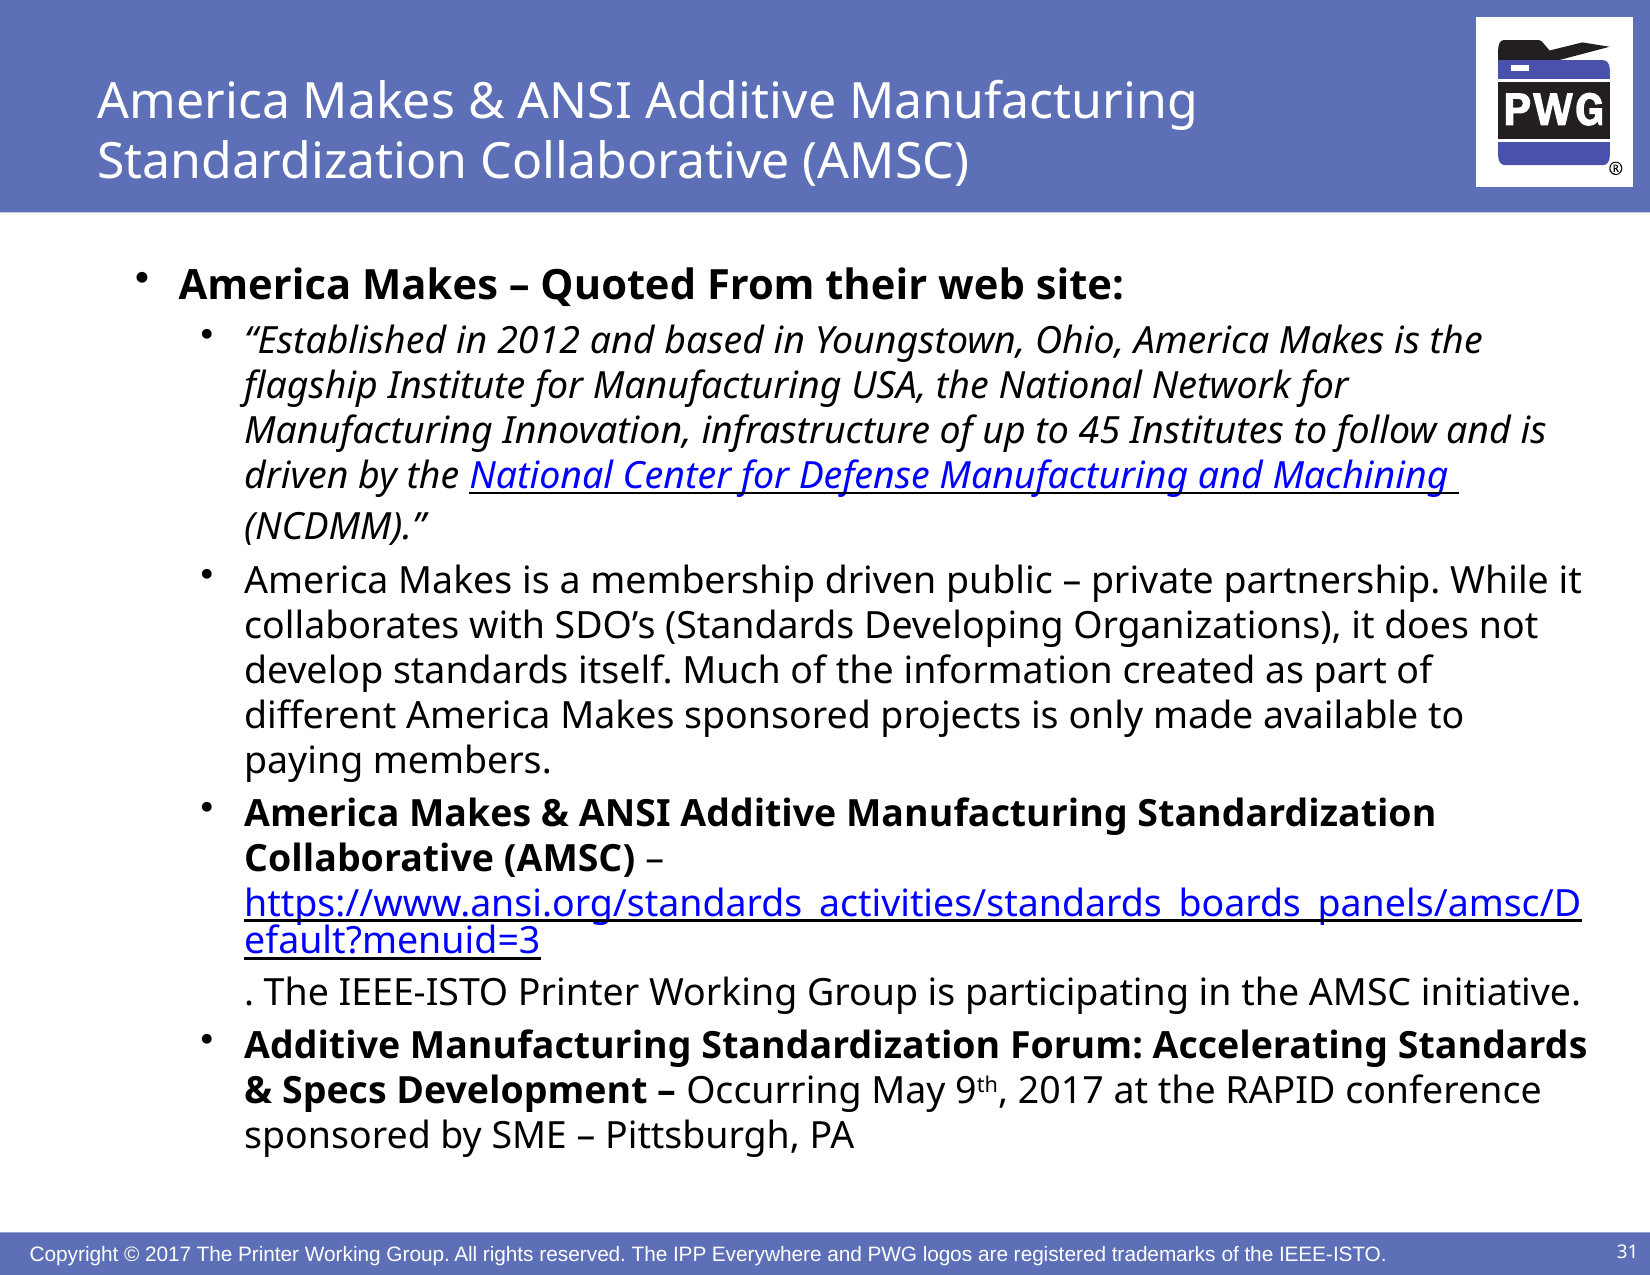

America Makes & ANSI Additive Manufacturing Standardization Collaborative (AMSC)
# America Makes – Quoted From their web site:
“Established in 2012 and based in Youngstown, Ohio, America Makes is the flagship Institute for Manufacturing USA, the National Network for Manufacturing Innovation, infrastructure of up to 45 Institutes to follow and is driven by the National Center for Defense Manufacturing and Machining (NCDMM).”
America Makes is a membership driven public – private partnership. While it collaborates with SDO’s (Standards Developing Organizations), it does not develop standards itself. Much of the information created as part of different America Makes sponsored projects is only made available to paying members.
America Makes & ANSI Additive Manufacturing Standardization Collaborative (AMSC) – https://www.ansi.org/standards_activities/standards_boards_panels/amsc/Default?menuid=3. The IEEE-ISTO Printer Working Group is participating in the AMSC initiative.
Additive Manufacturing Standardization Forum: Accelerating Standards & Specs Development – Occurring May 9th, 2017 at the RAPID conference sponsored by SME – Pittsburgh, PA